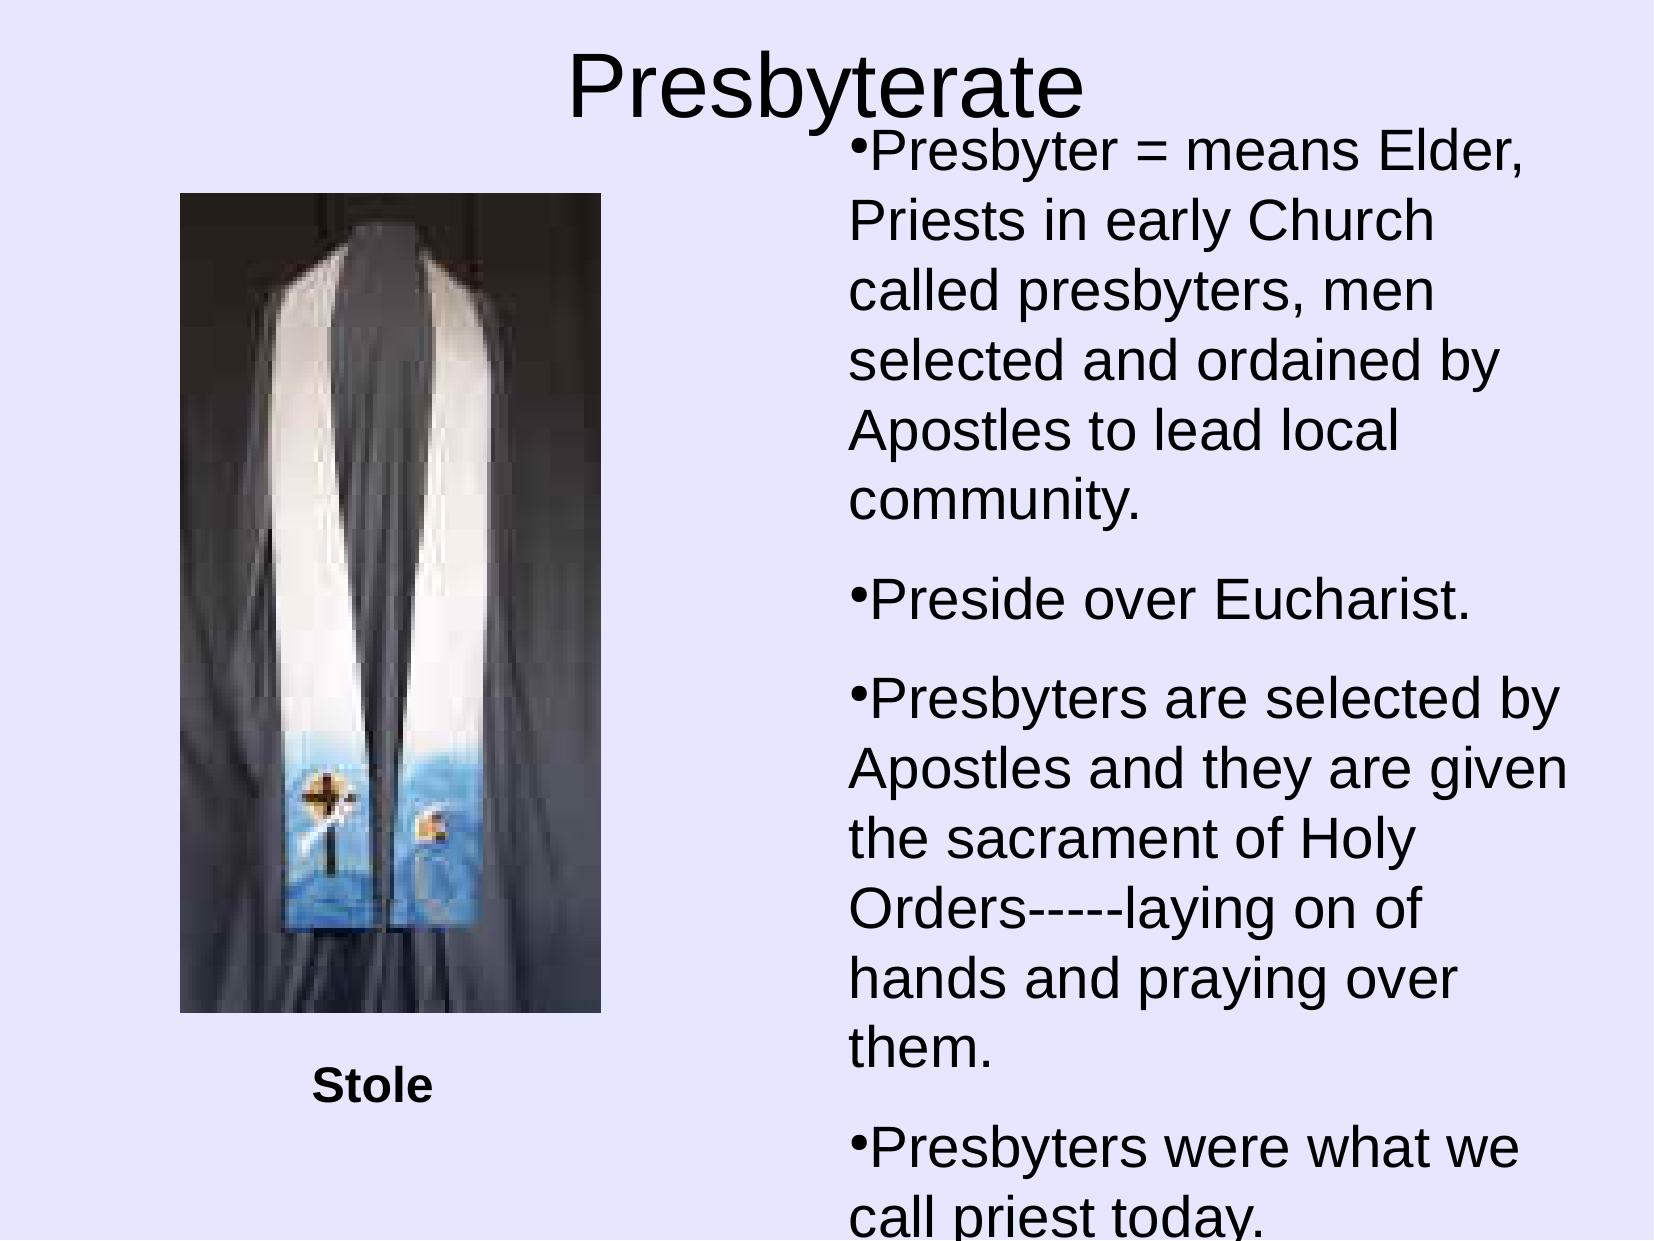

# Presbyterate
Presbyter = means Elder, Priests in early Church called presbyters, men selected and ordained by Apostles to lead local community.
Preside over Eucharist.
Presbyters are selected by Apostles and they are given the sacrament of Holy Orders-----laying on of hands and praying over them.
Presbyters were what we call priest today.
 Stole